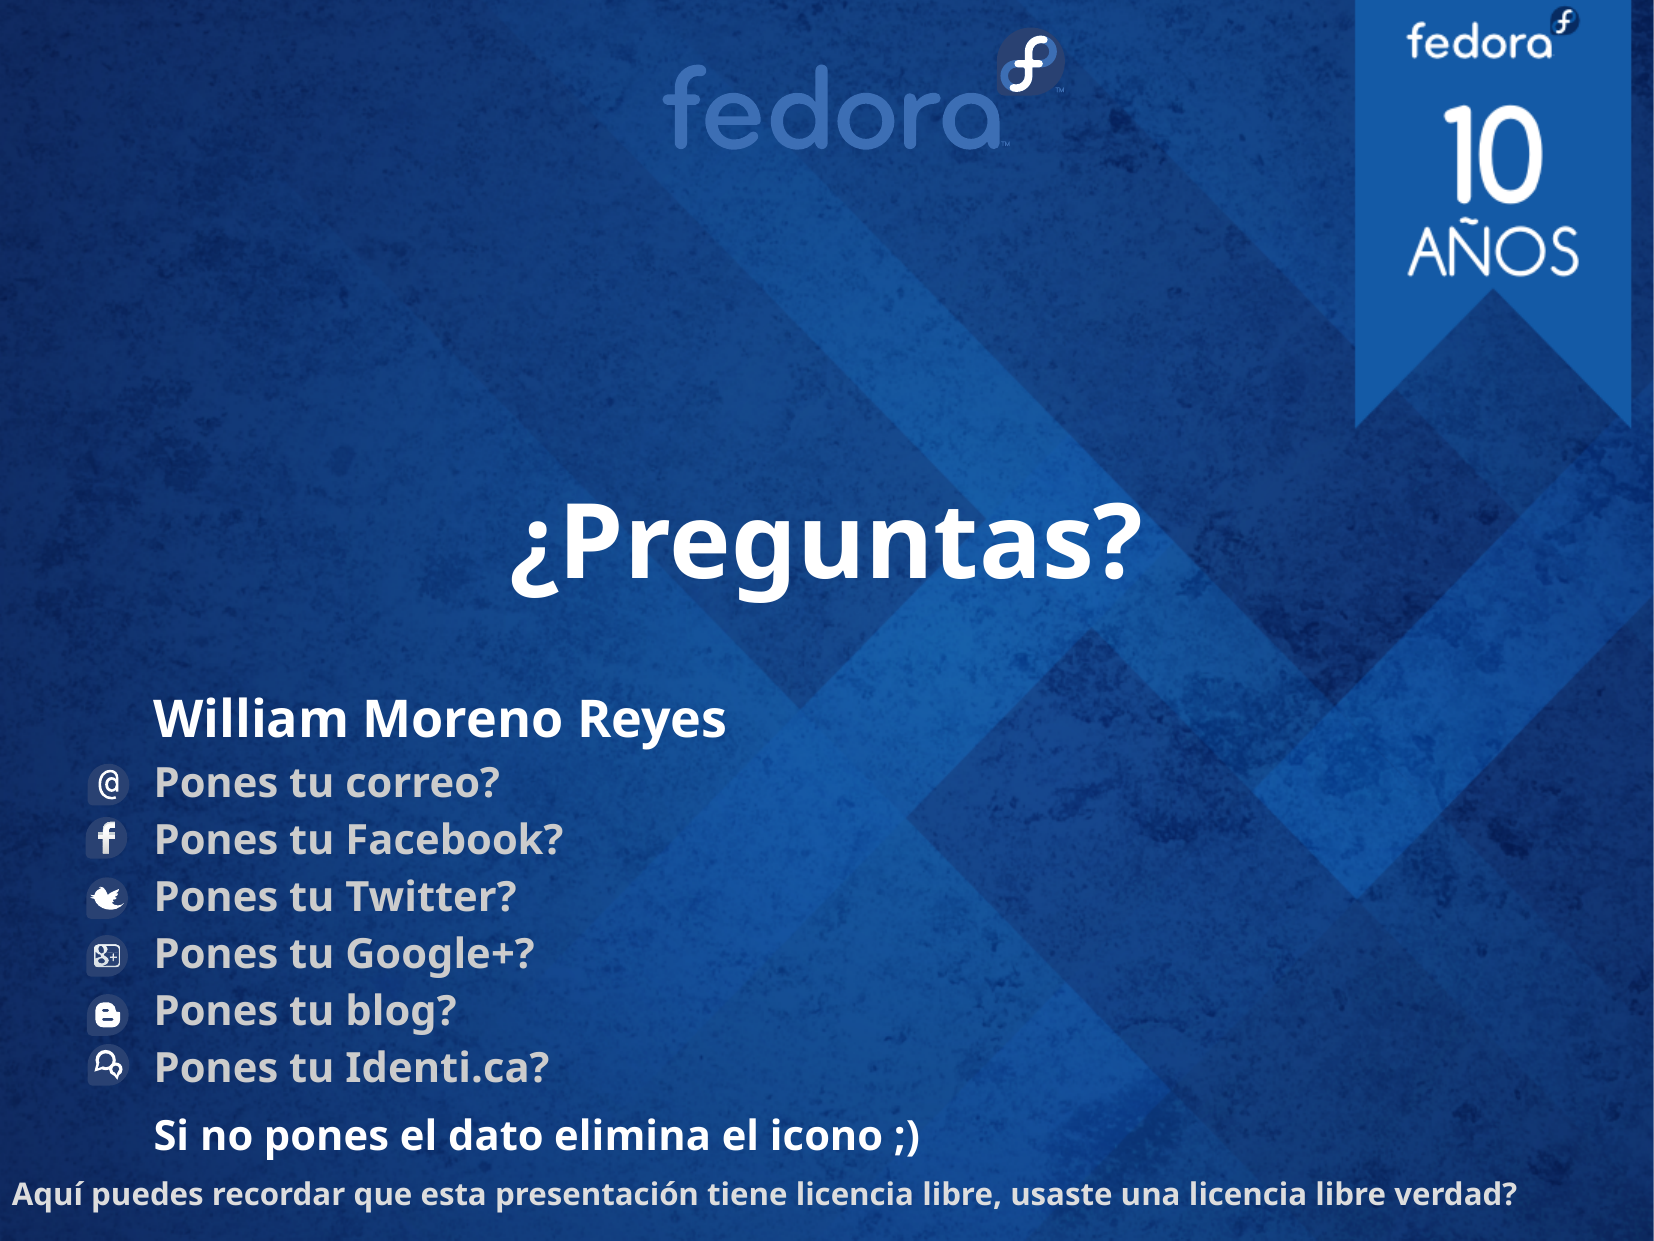

# ¿Preguntas?
William Moreno Reyes
Pones tu correo?
Pones tu Facebook?
Pones tu Twitter?
Pones tu Google+?
Pones tu blog?
Pones tu Identi.ca?
Si no pones el dato elimina el icono ;)
Aquí puedes recordar que esta presentación tiene licencia libre, usaste una licencia libre verdad?